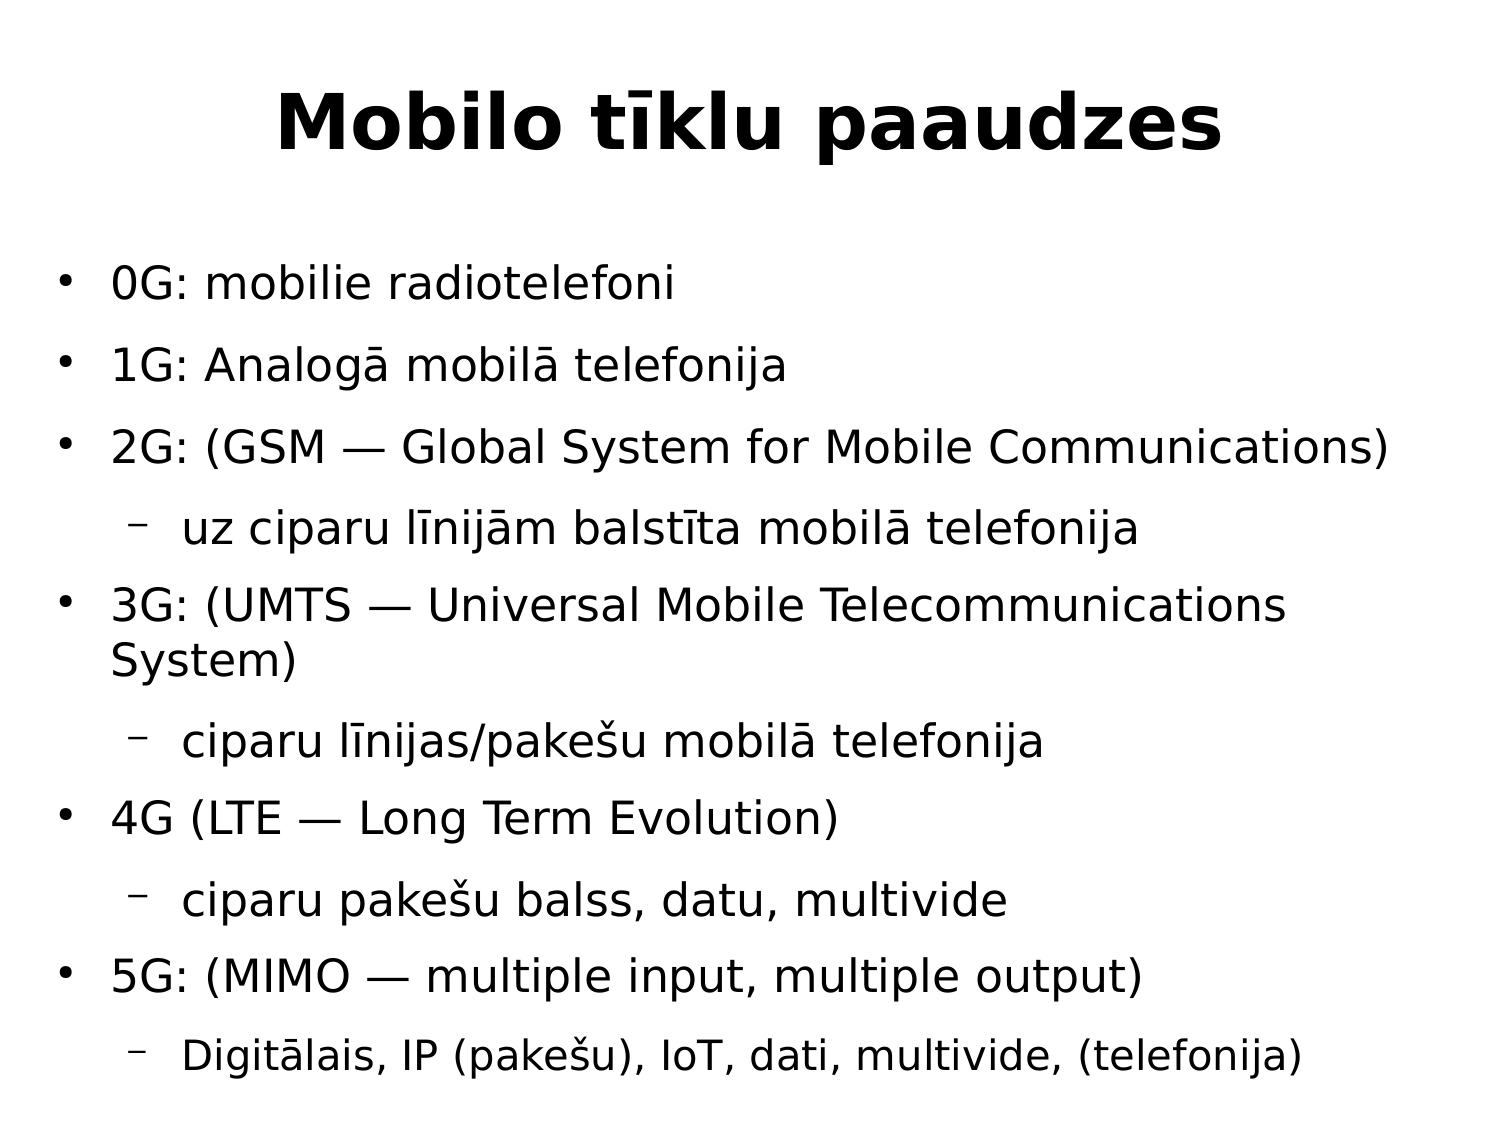

# Mobilo tīklu paaudzes
0G: mobilie radiotelefoni
1G: Analogā mobilā telefonija
2G: (GSM — Global System for Mobile Communications)
uz ciparu līnijām balstīta mobilā telefonija
3G: (UMTS — Universal Mobile Telecommunications System)
ciparu līnijas/pakešu mobilā telefonija
4G (LTE — Long Term Evolution)
ciparu pakešu balss, datu, multivide
5G: (MIMO — multiple input, multiple output)
Digitālais, IP (pakešu), IoT, dati, multivide, (telefonija)